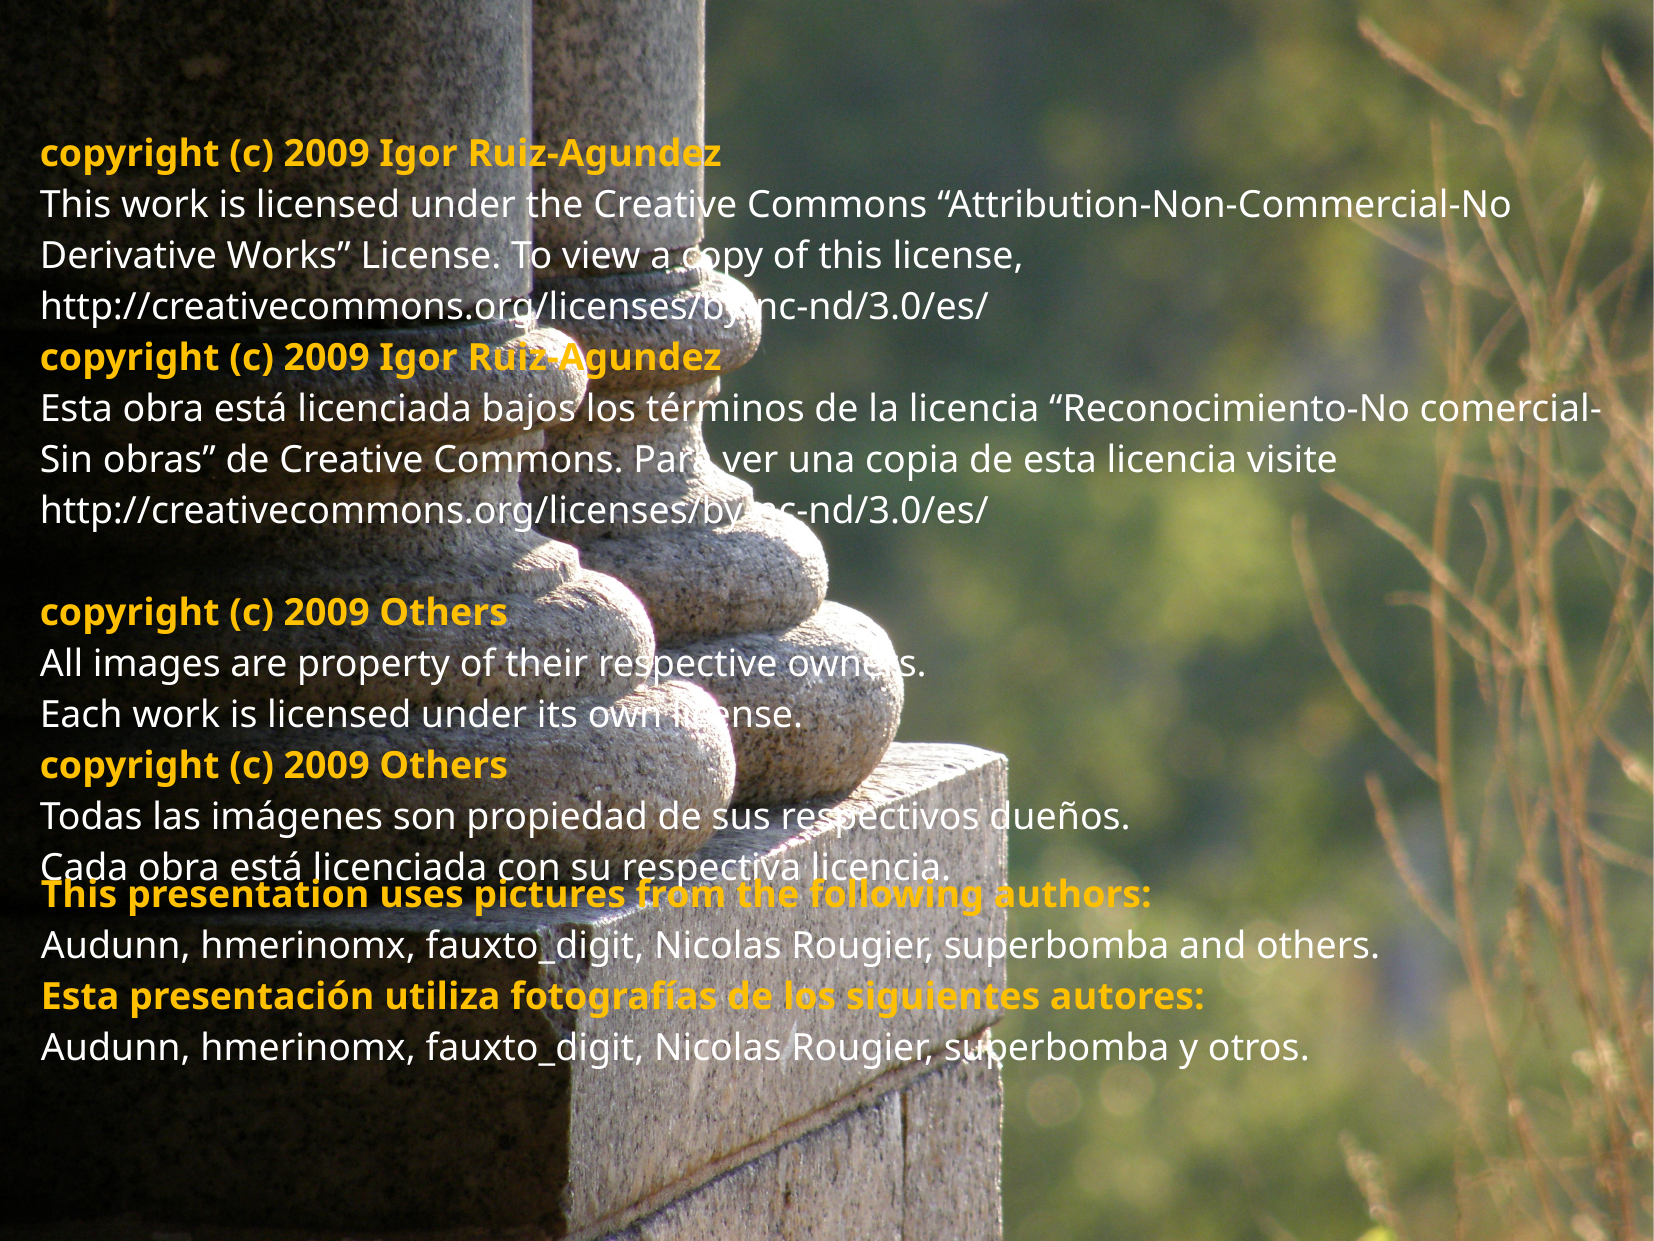

copyright (c) 2009 Igor Ruiz-Agundez
This work is licensed under the Creative Commons “Attribution-Non-Commercial-No Derivative Works” License. To view a copy of this license, http://creativecommons.org/licenses/by-nc-nd/3.0/es/
copyright (c) 2009 Igor Ruiz-Agundez
Esta obra está licenciada bajos los términos de la licencia “Reconocimiento-No comercial-Sin obras” de Creative Commons. Para ver una copia de esta licencia visite http://creativecommons.org/licenses/by-nc-nd/3.0/es/
copyright (c) 2009 Others
All images are property of their respective owners.
Each work is licensed under its own license.
copyright (c) 2009 Others
Todas las imágenes son propiedad de sus respectivos dueños.
Cada obra está licenciada con su respectiva licencia.
This presentation uses pictures from the following authors:
Audunn, hmerinomx, fauxto_digit, Nicolas Rougier, superbomba and others.
Esta presentación utiliza fotografías de los siguientes autores:
Audunn, hmerinomx, fauxto_digit, Nicolas Rougier, superbomba y otros.